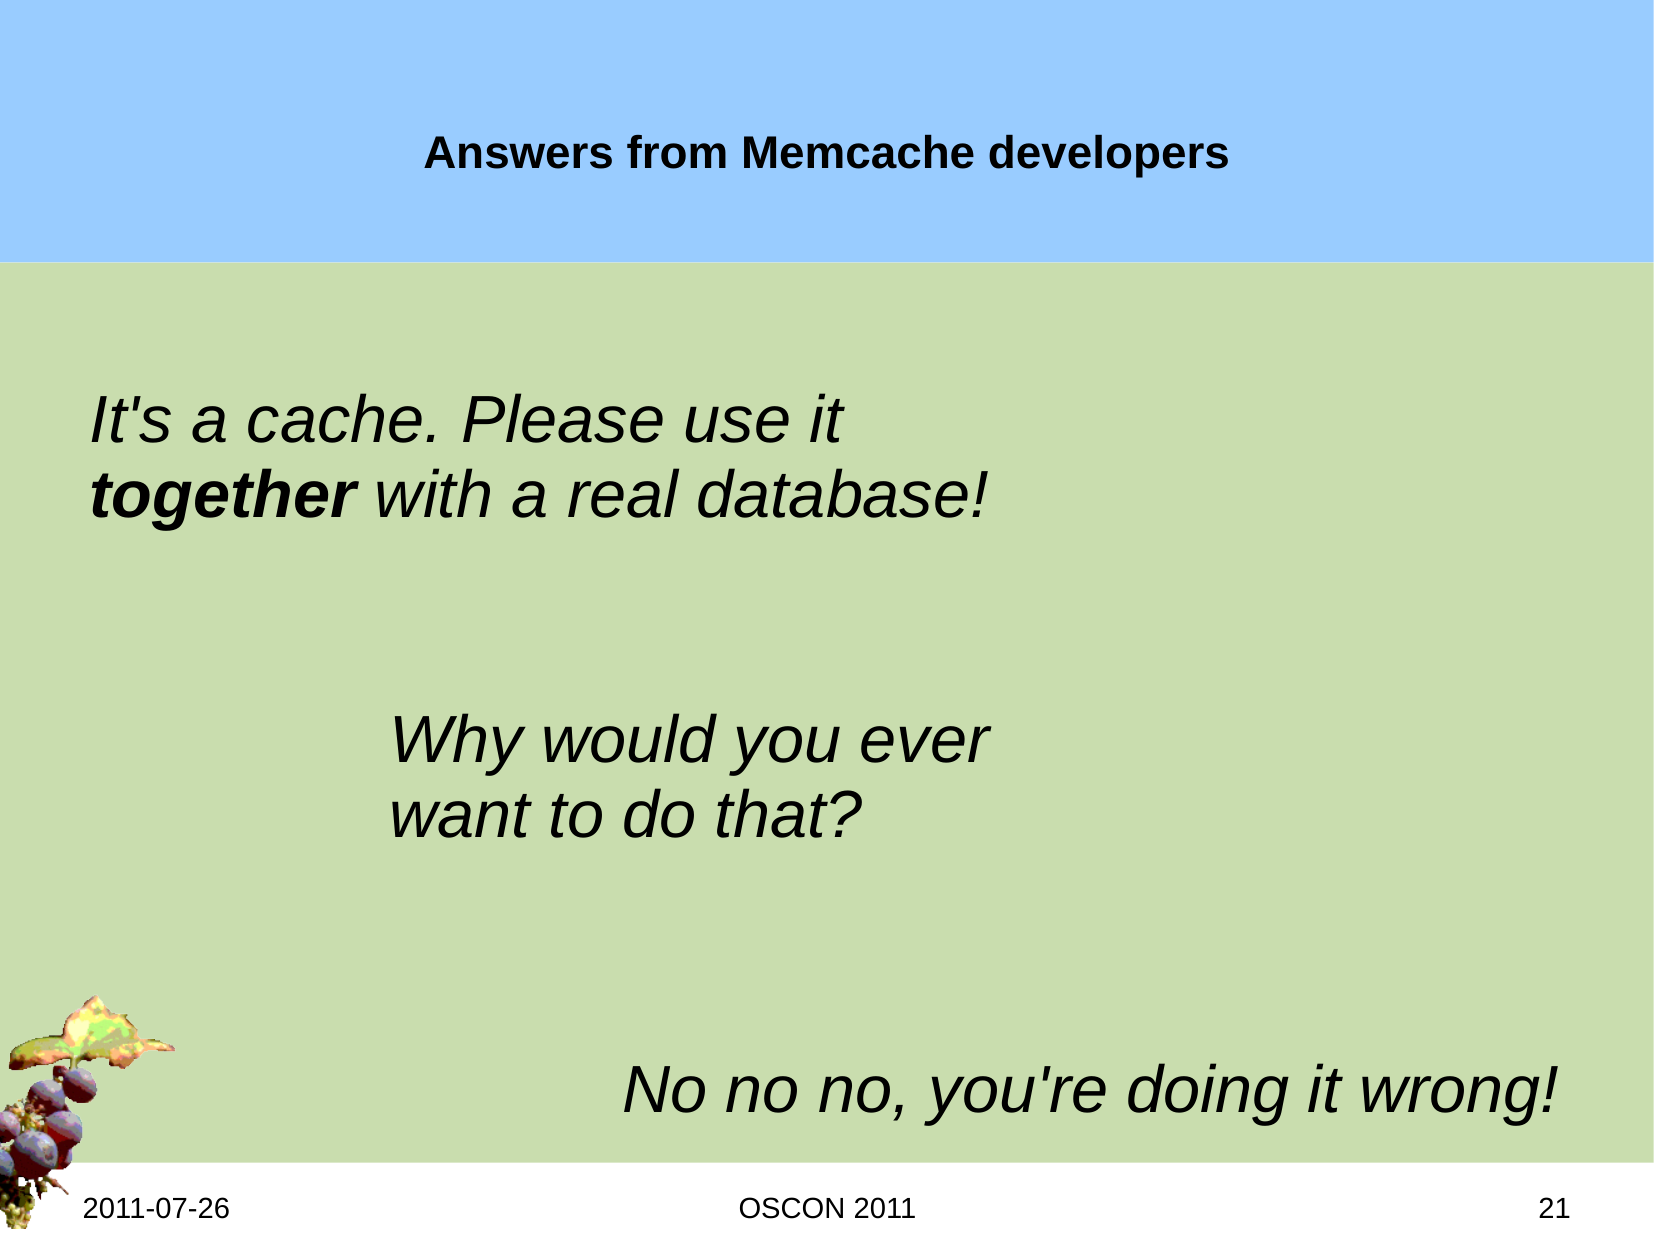

# Answers from Memcache developers
It's a cache. Please use it
together with a real database!
Why would you ever want to do that?
No no no, you're doing it wrong!
2011-07-26
OSCON 2011
21